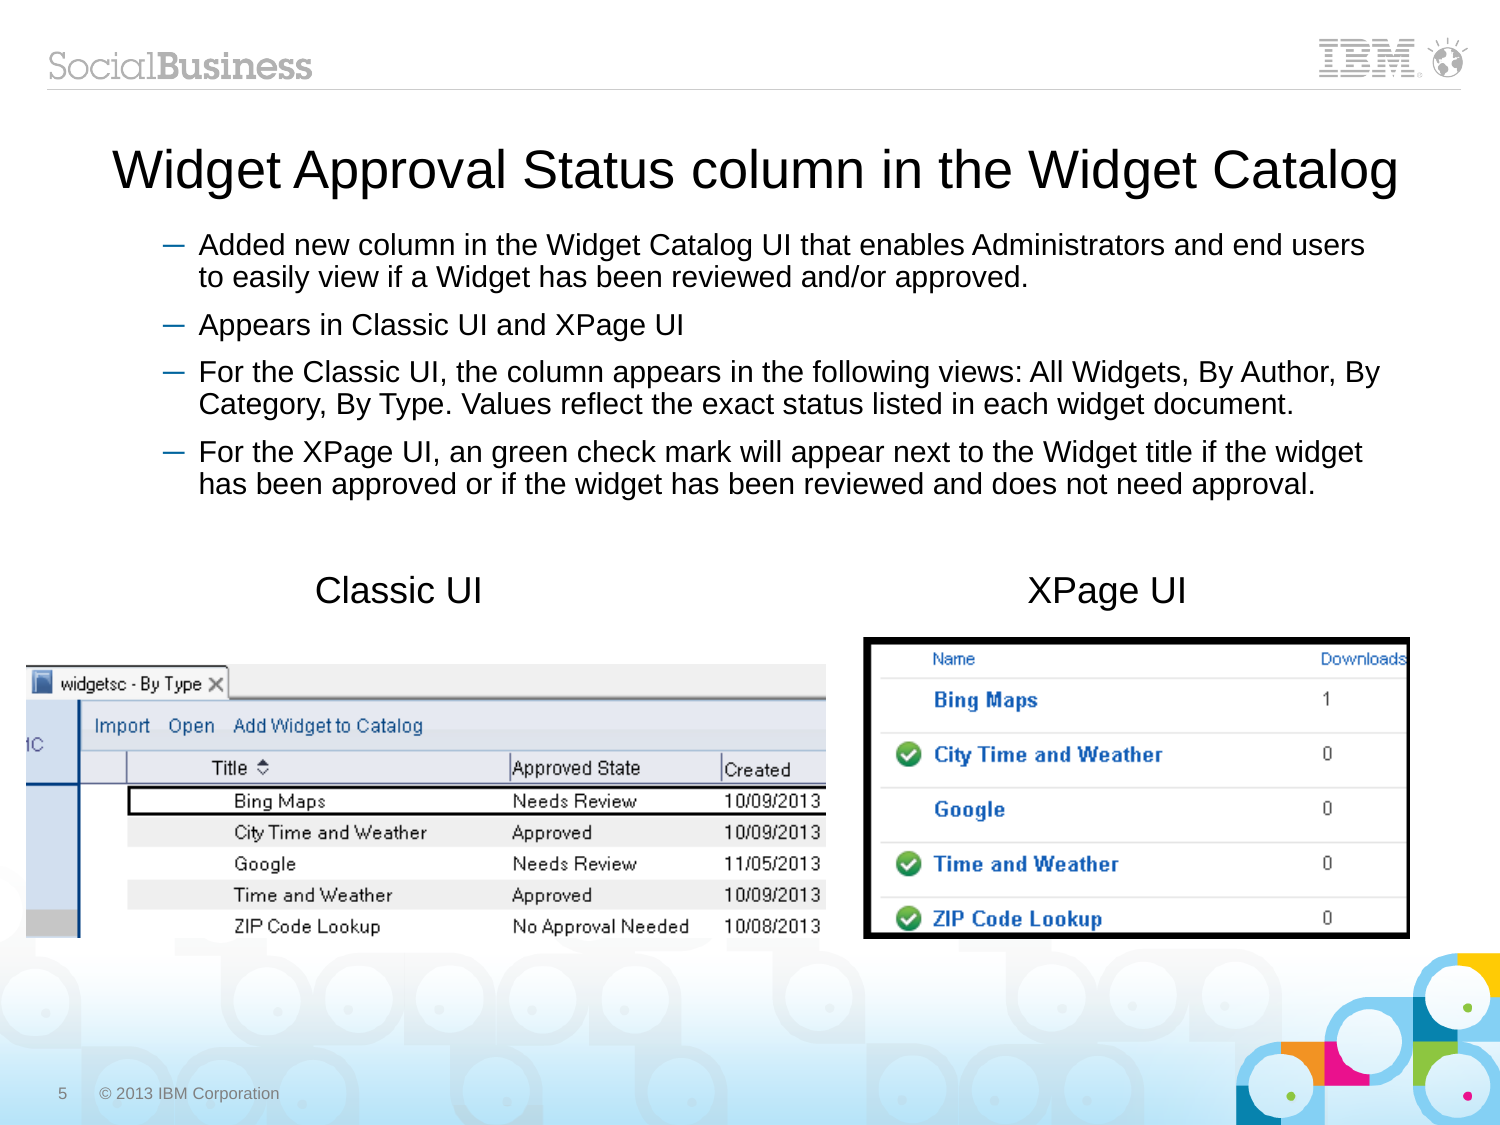

# Widget Approval Status column in the Widget Catalog
Added new column in the Widget Catalog UI that enables Administrators and end users to easily view if a Widget has been reviewed and/or approved.
Appears in Classic UI and XPage UI
For the Classic UI, the column appears in the following views: All Widgets, By Author, By Category, By Type. Values reflect the exact status listed in each widget document.
For the XPage UI, an green check mark will appear next to the Widget title if the widget has been approved or if the widget has been reviewed and does not need approval.
Classic UI
XPage UI
5